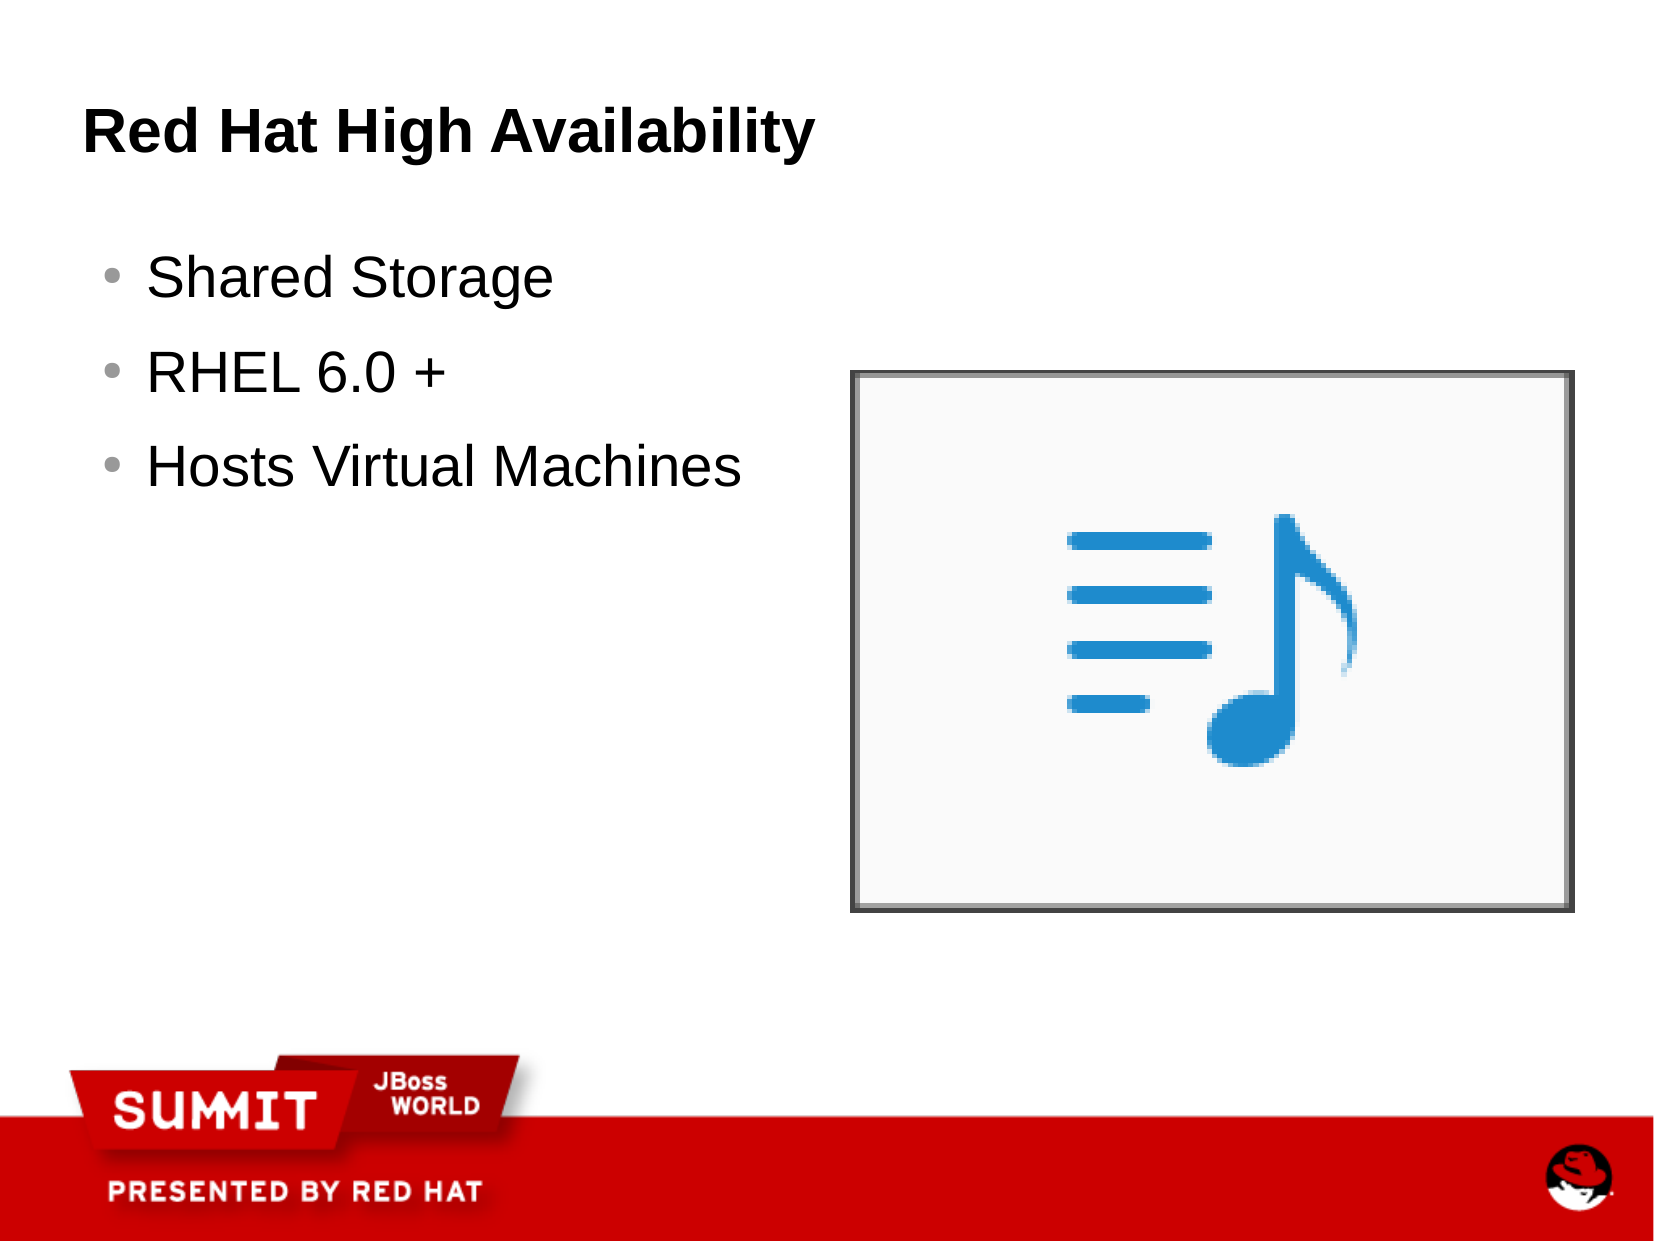

# Red Hat High Availability
Shared Storage
RHEL 6.0 +
Hosts Virtual Machines